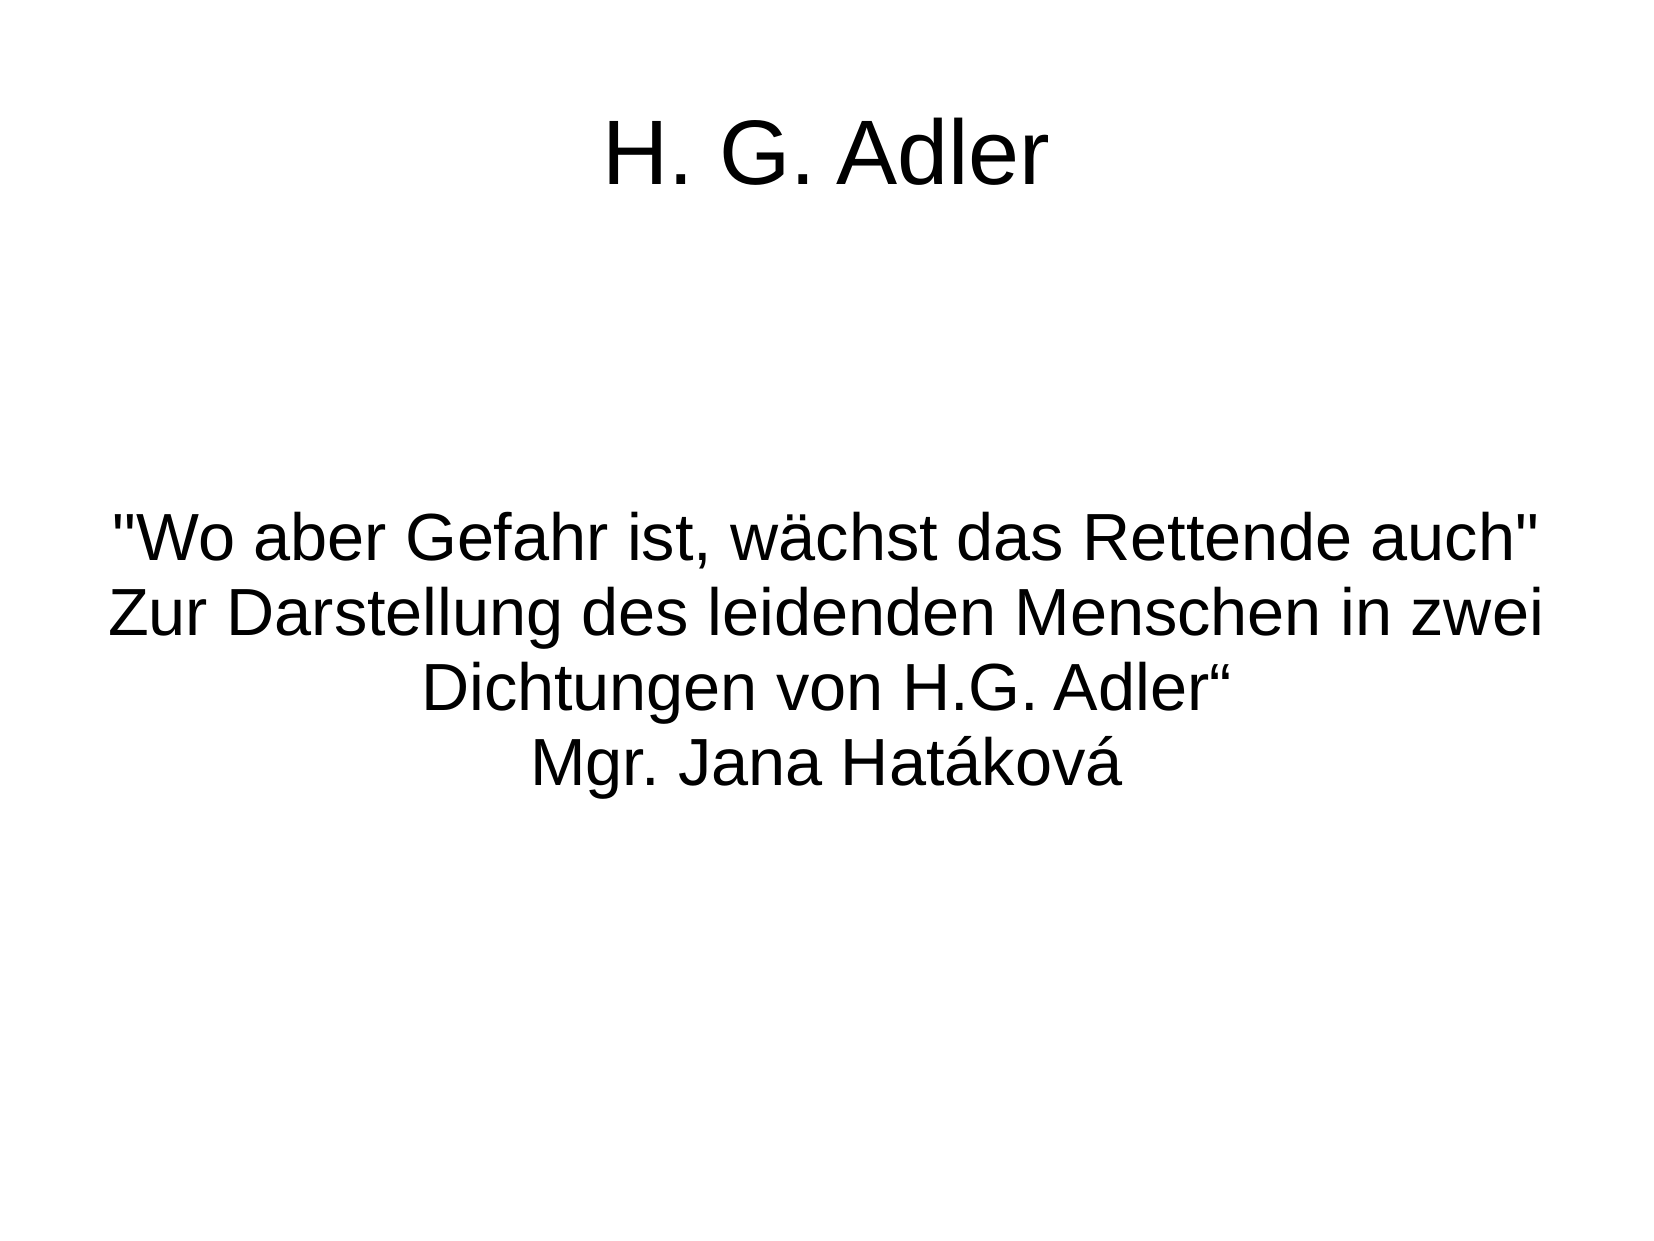

# H. G. Adler
"Wo aber Gefahr ist, wächst das Rettende auch" Zur Darstellung des leidenden Menschen in zwei Dichtungen von H.G. Adler“
Mgr. Jana Hatáková